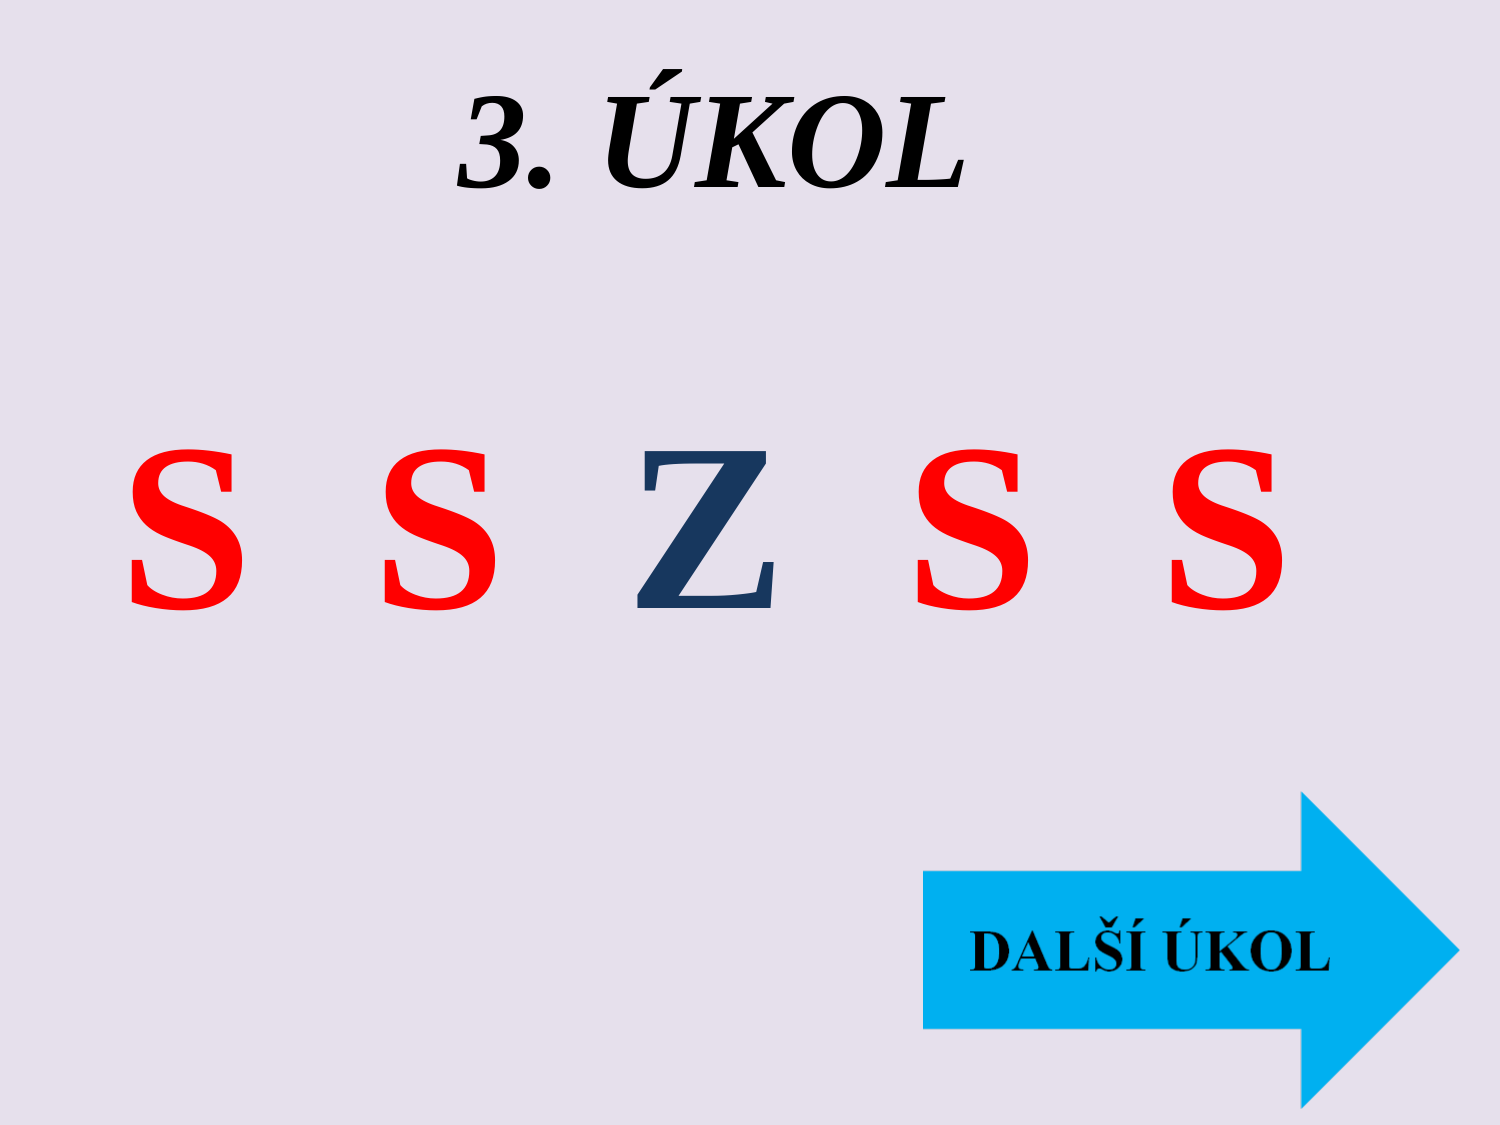

3. ÚKOL
S S Z S S